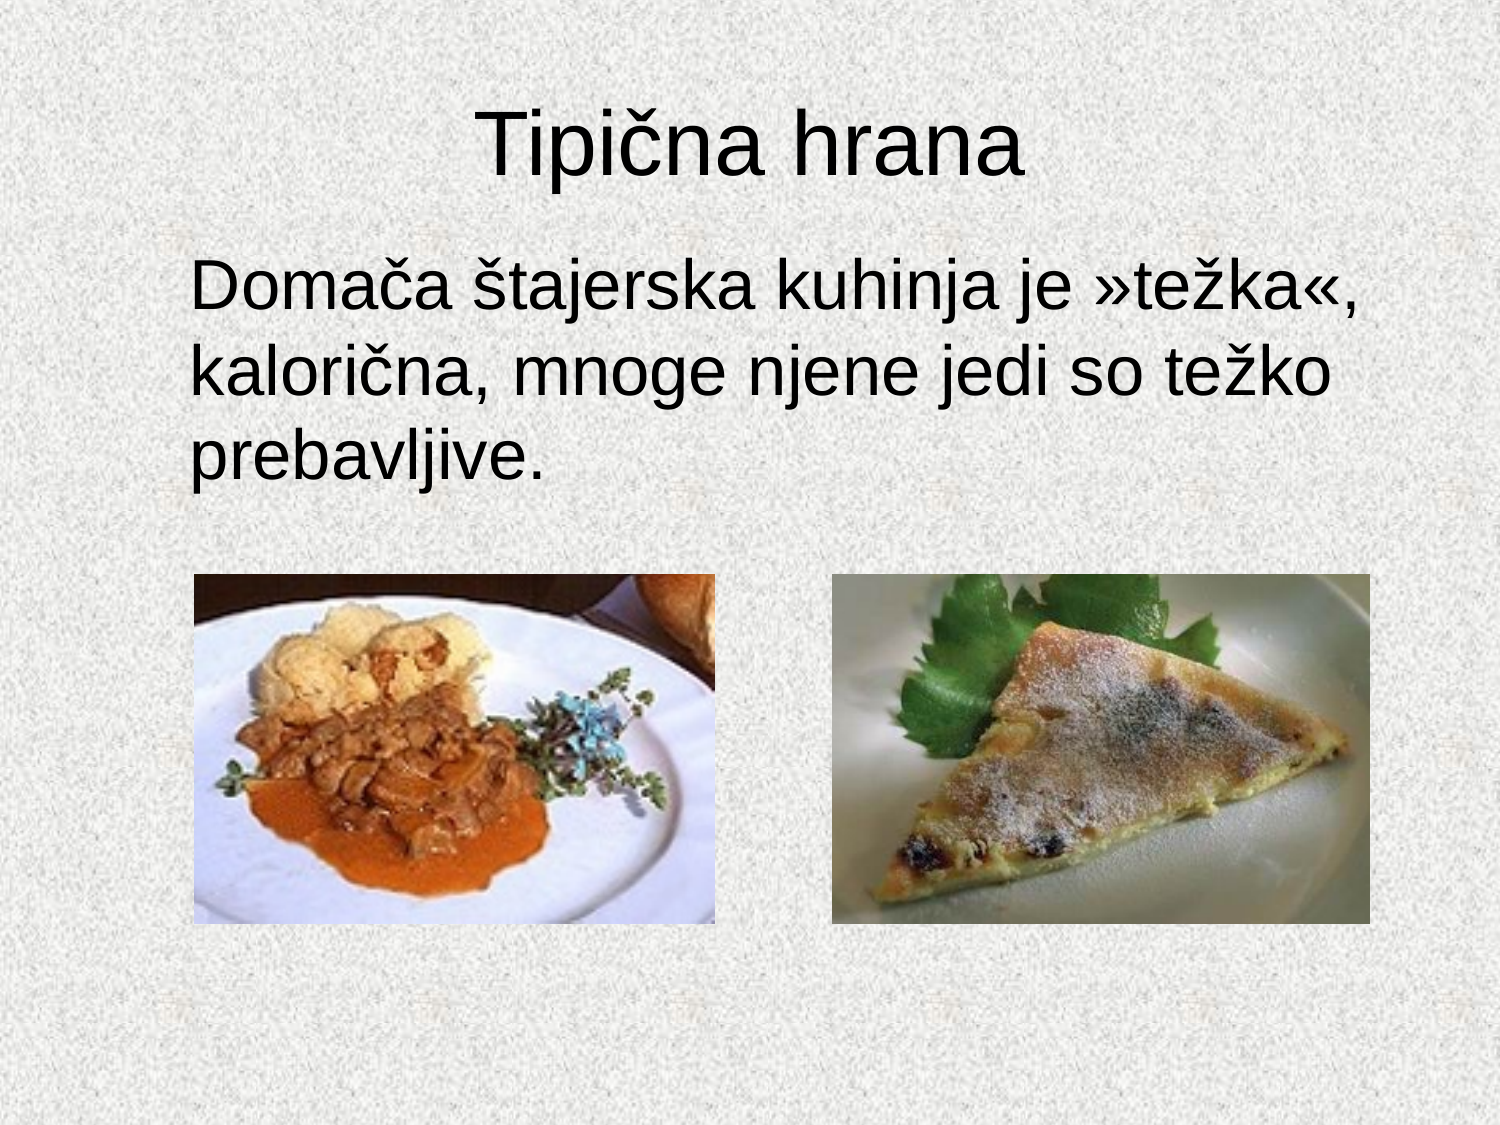

# Tipična hrana
	Domača štajerska kuhinja je »težka«, kalorična, mnoge njene jedi so težko prebavljive.